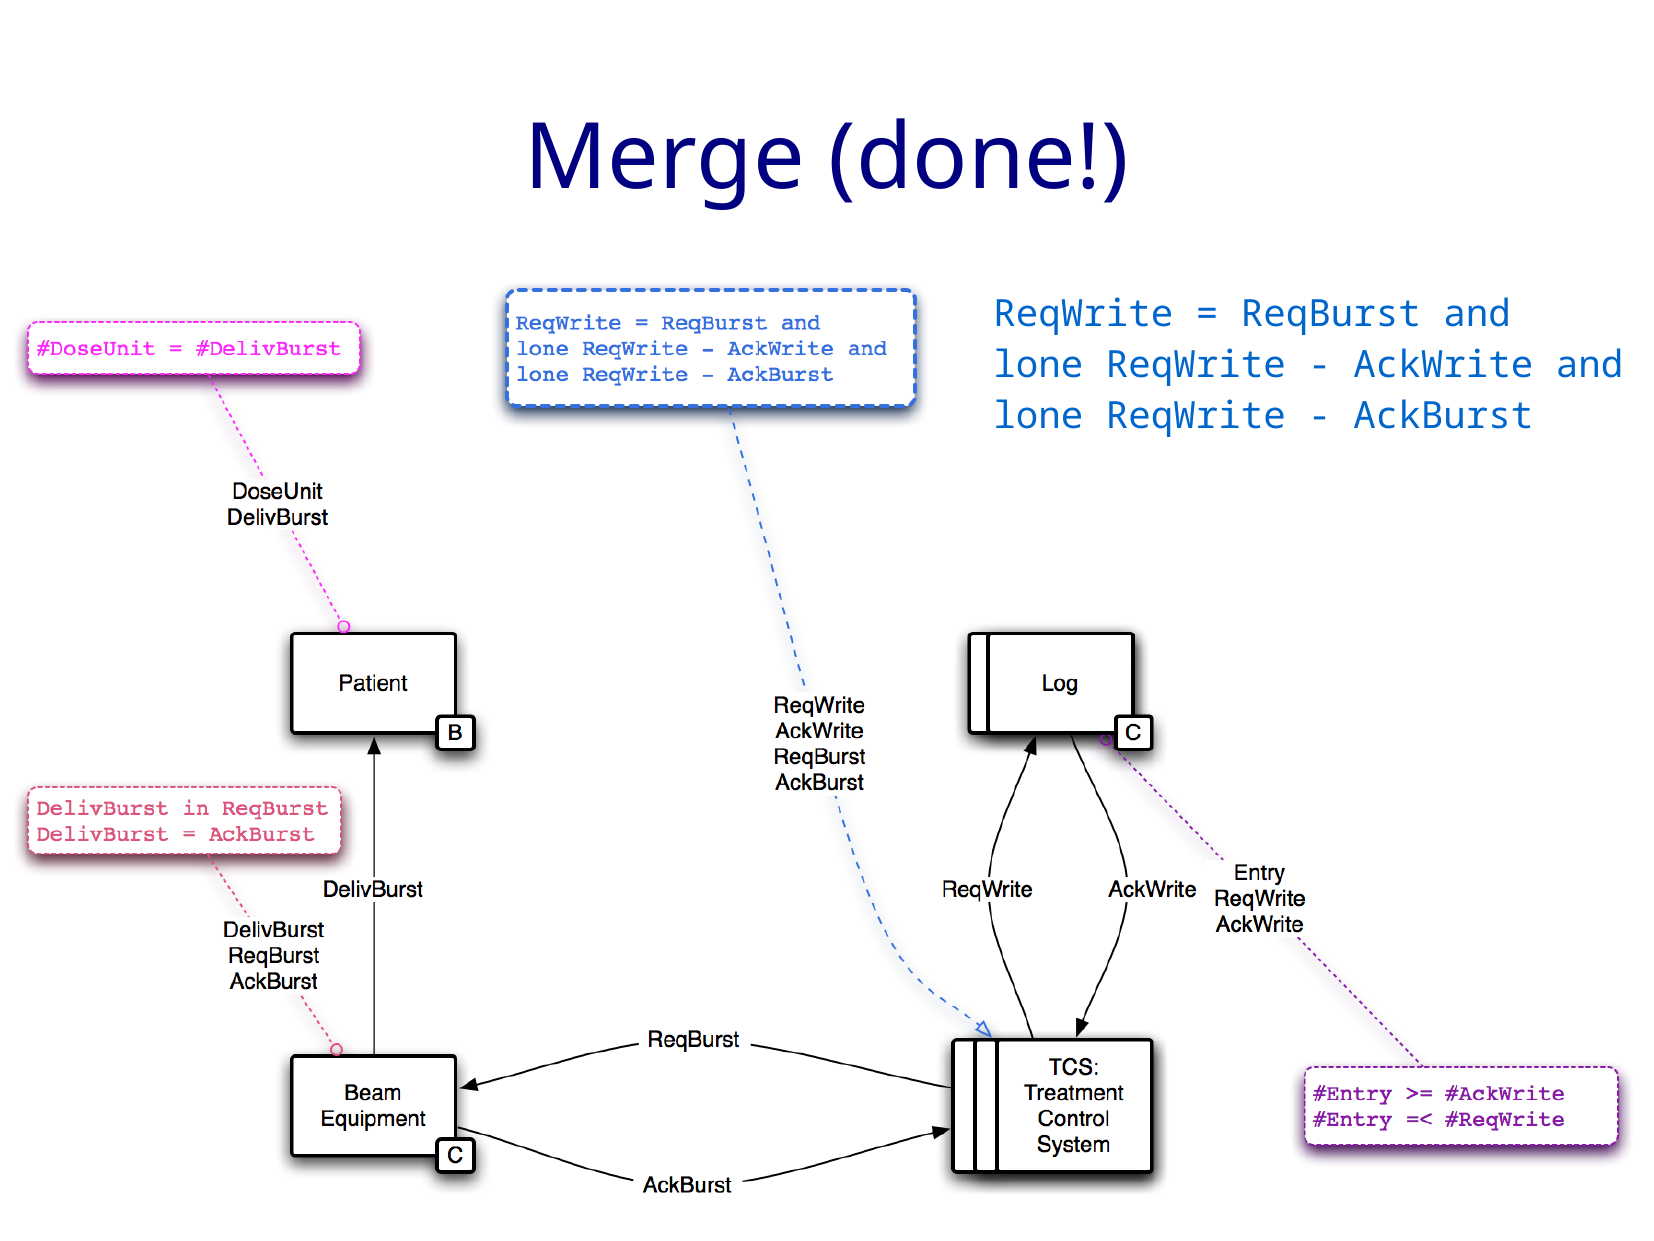

# Merge (done!)
ReqWrite = ReqBurst and
lone ReqWrite - AckWrite and
lone ReqWrite - AckBurst